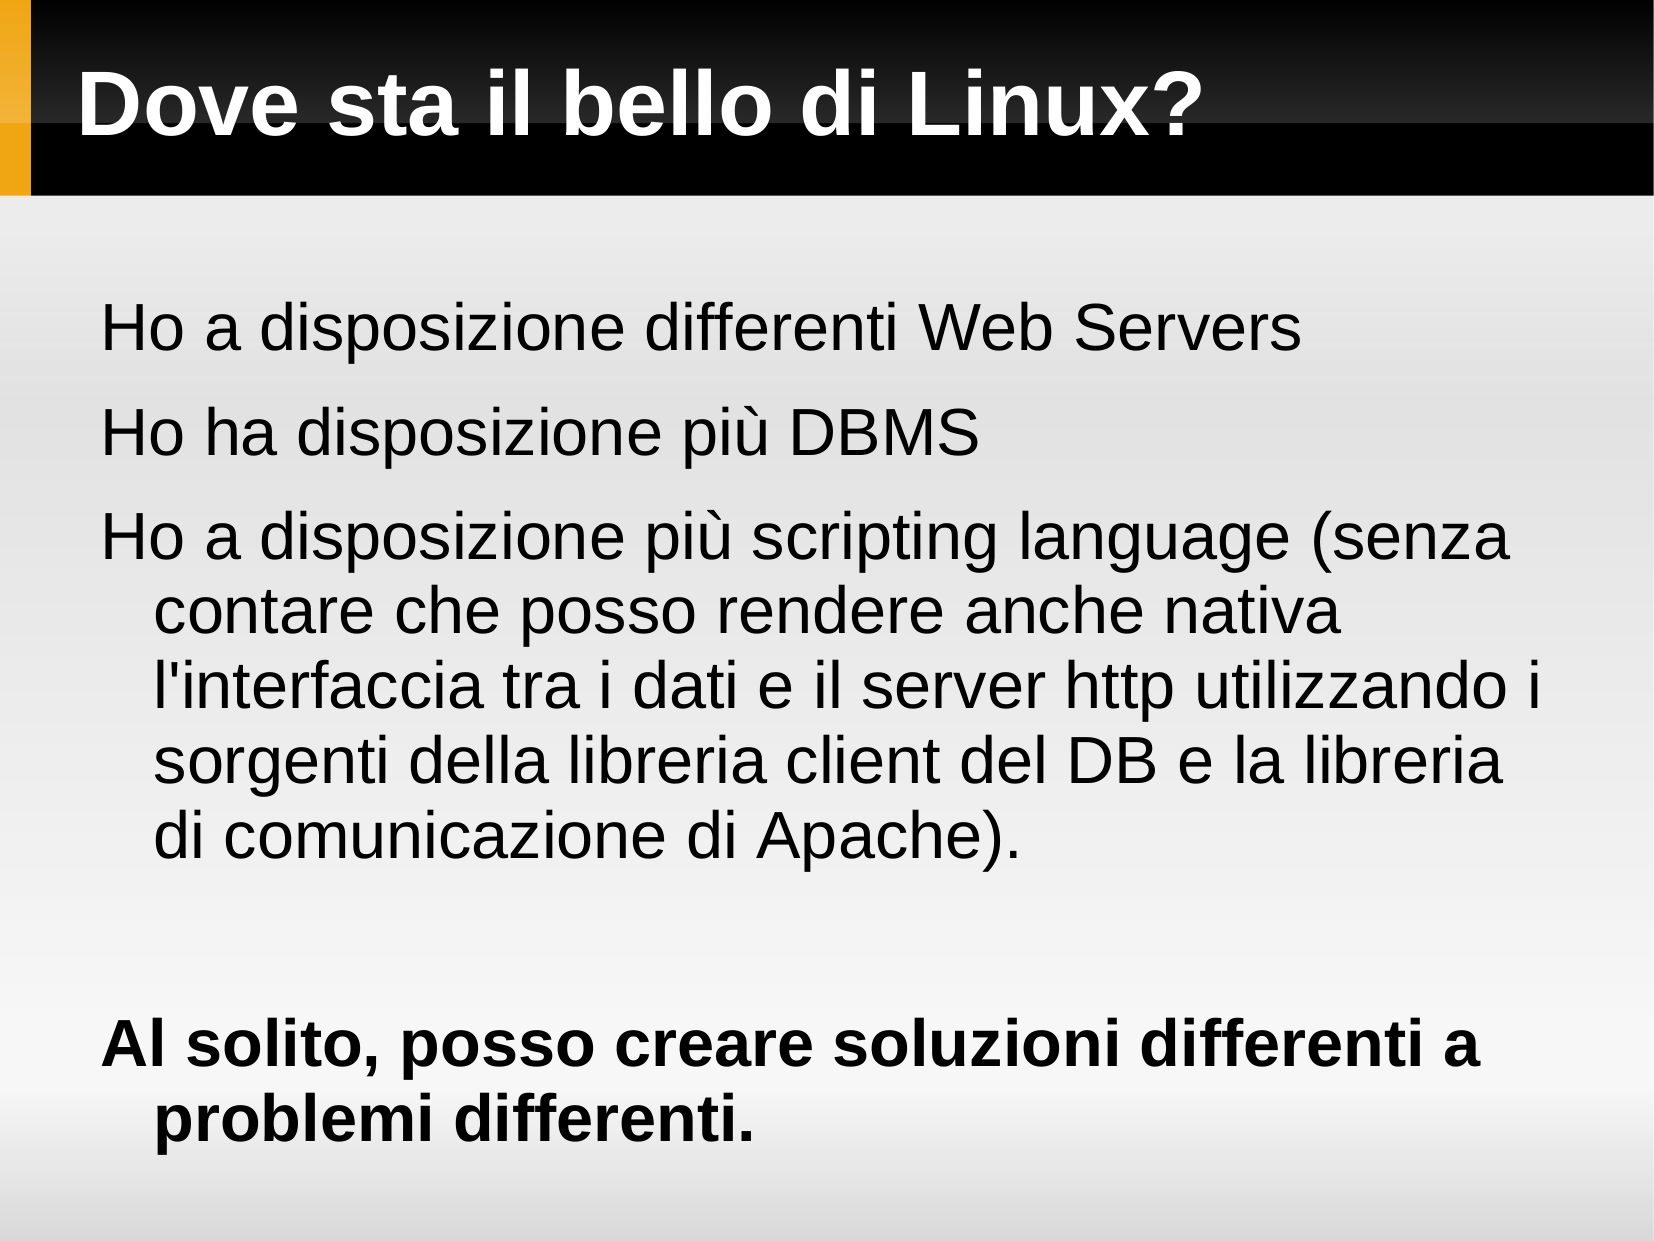

# Dove sta il bello di Linux?
Ho a disposizione differenti Web Servers
Ho ha disposizione più DBMS
Ho a disposizione più scripting language (senza contare che posso rendere anche nativa l'interfaccia tra i dati e il server http utilizzando i sorgenti della libreria client del DB e la libreria di comunicazione di Apache).
Al solito, posso creare soluzioni differenti a problemi differenti.